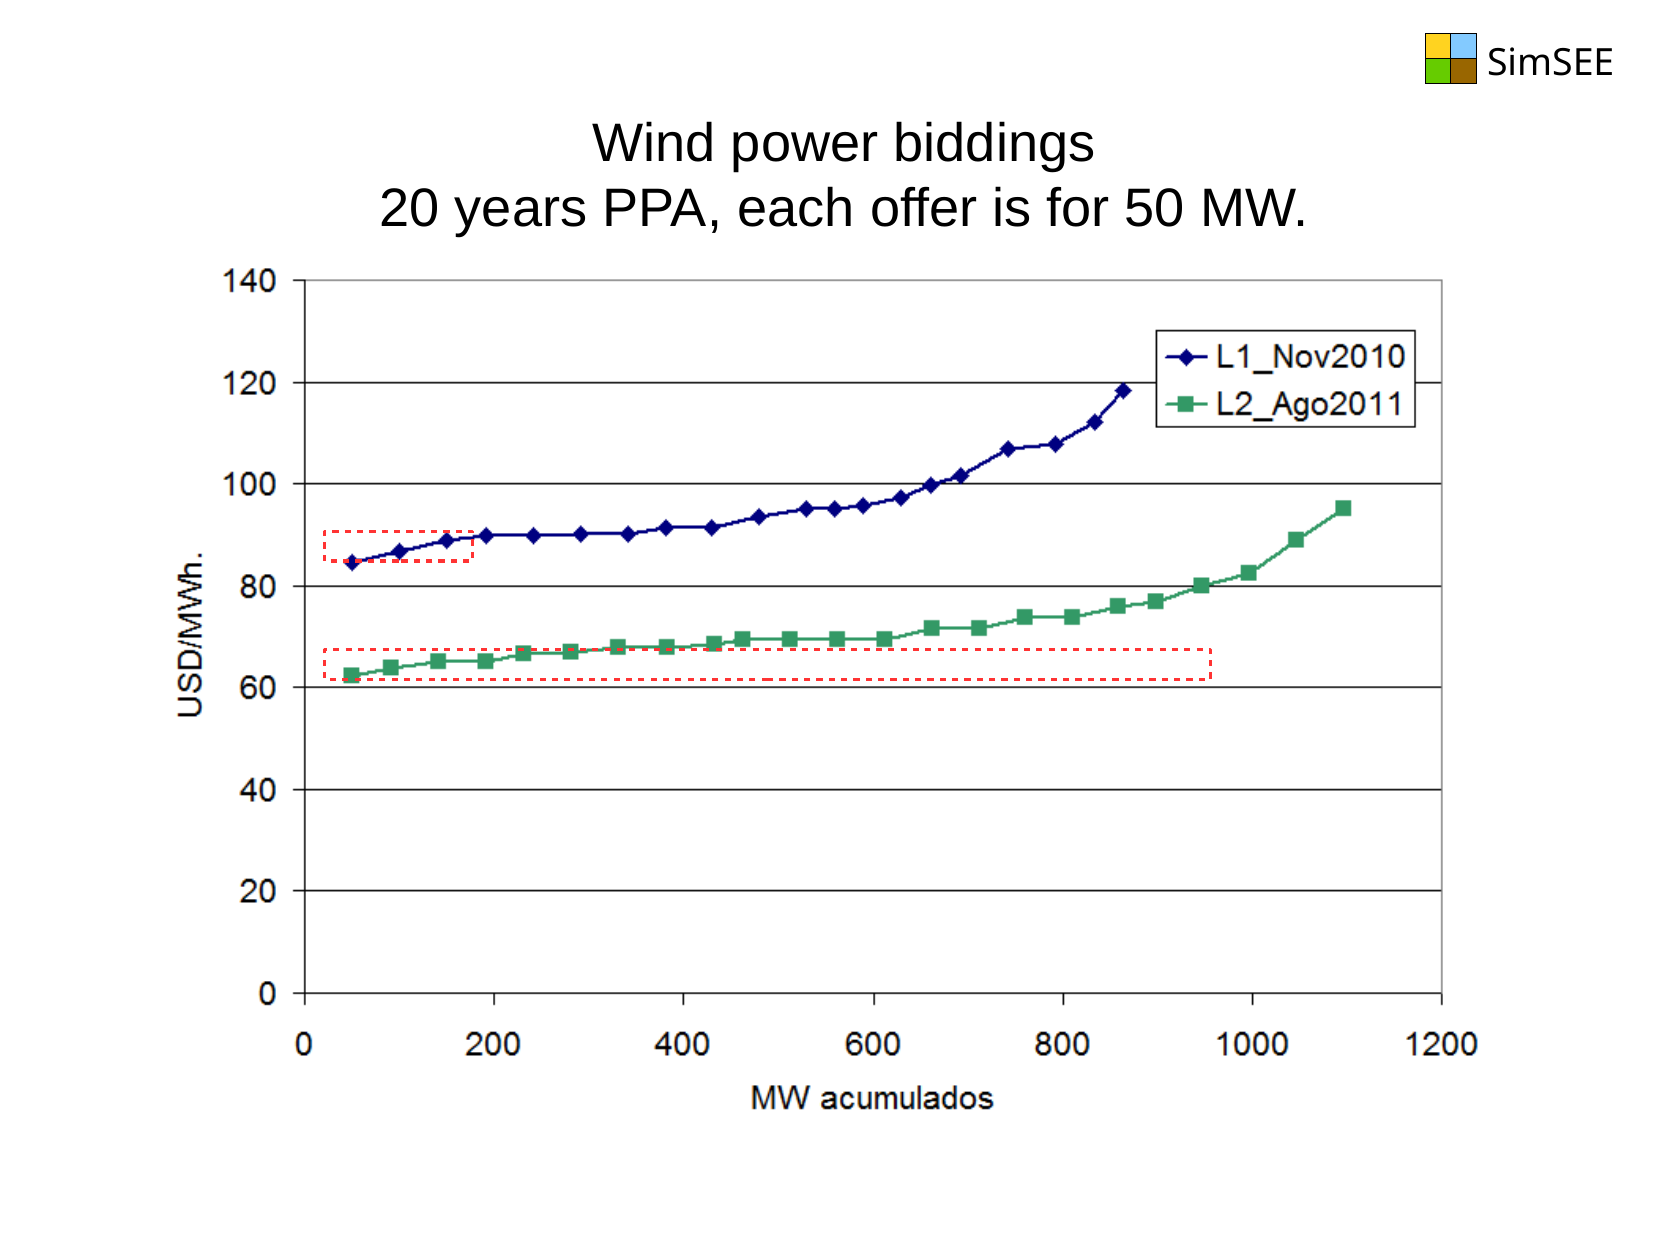

# Wind power biddings 20 years PPA, each offer is for 50 MW.